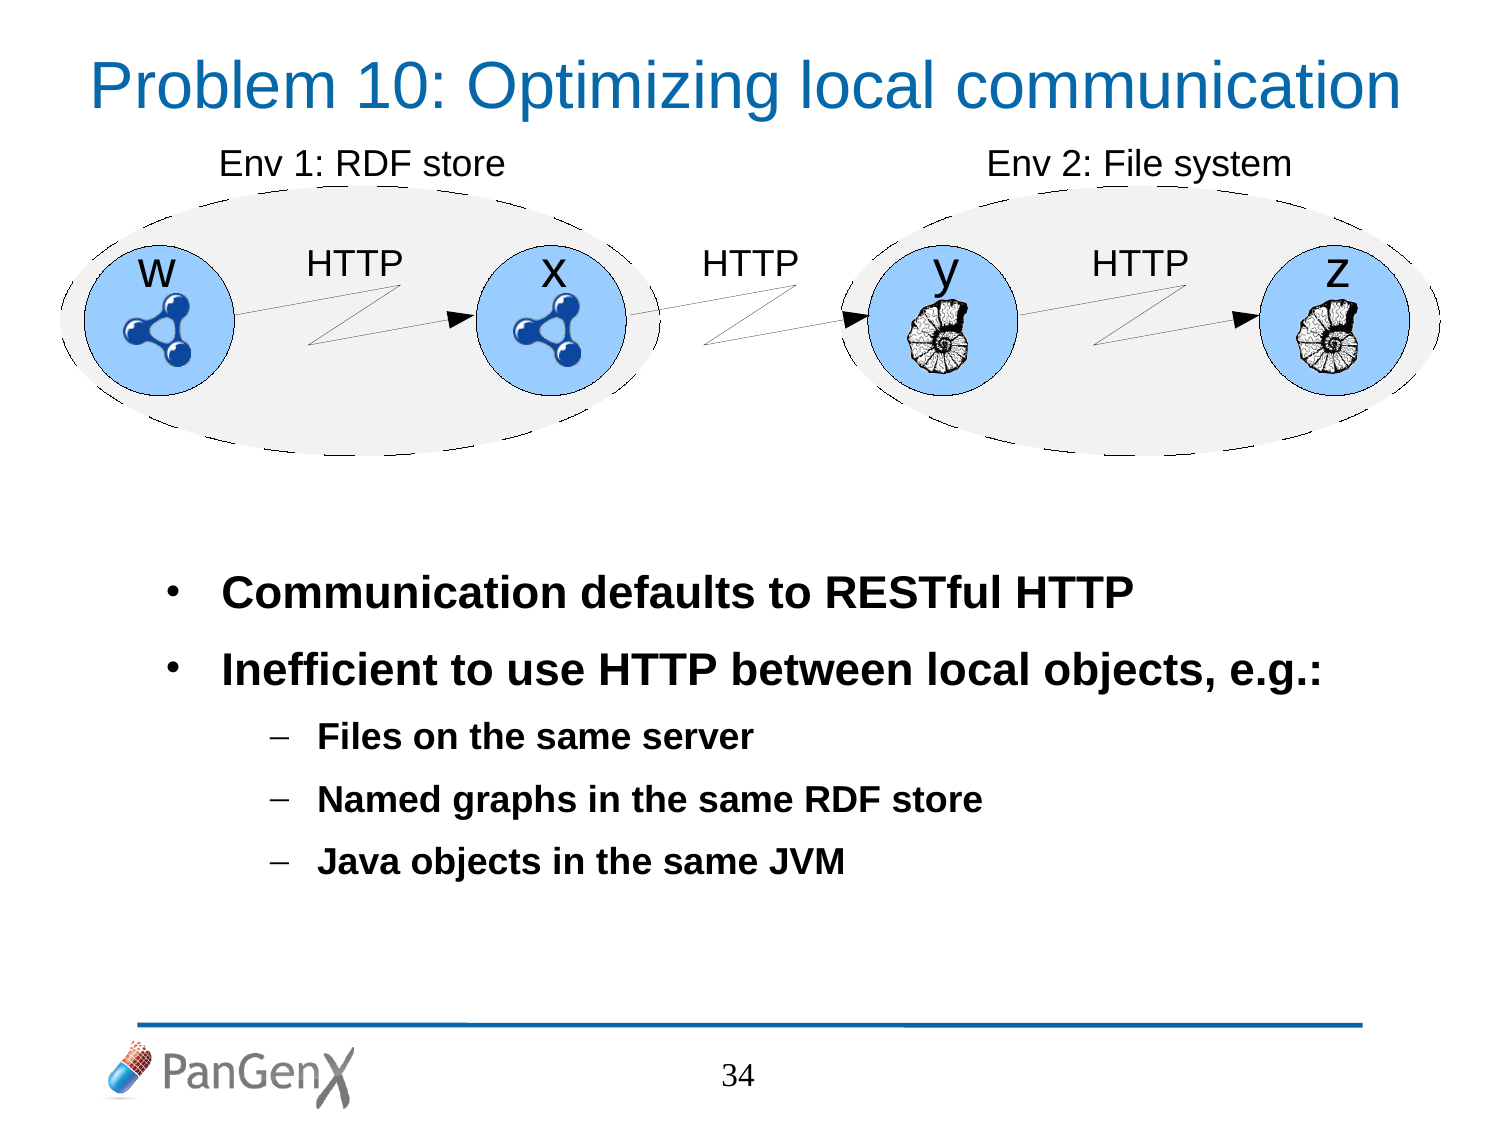

# Problem 10: Optimizing local communication
Env 1: RDF store
Env 2: File system
w
x
y
z
HTTP
HTTP
HTTP
Communication defaults to RESTful HTTP
Inefficient to use HTTP between local objects, e.g.:
Files on the same server
Named graphs in the same RDF store
Java objects in the same JVM
34